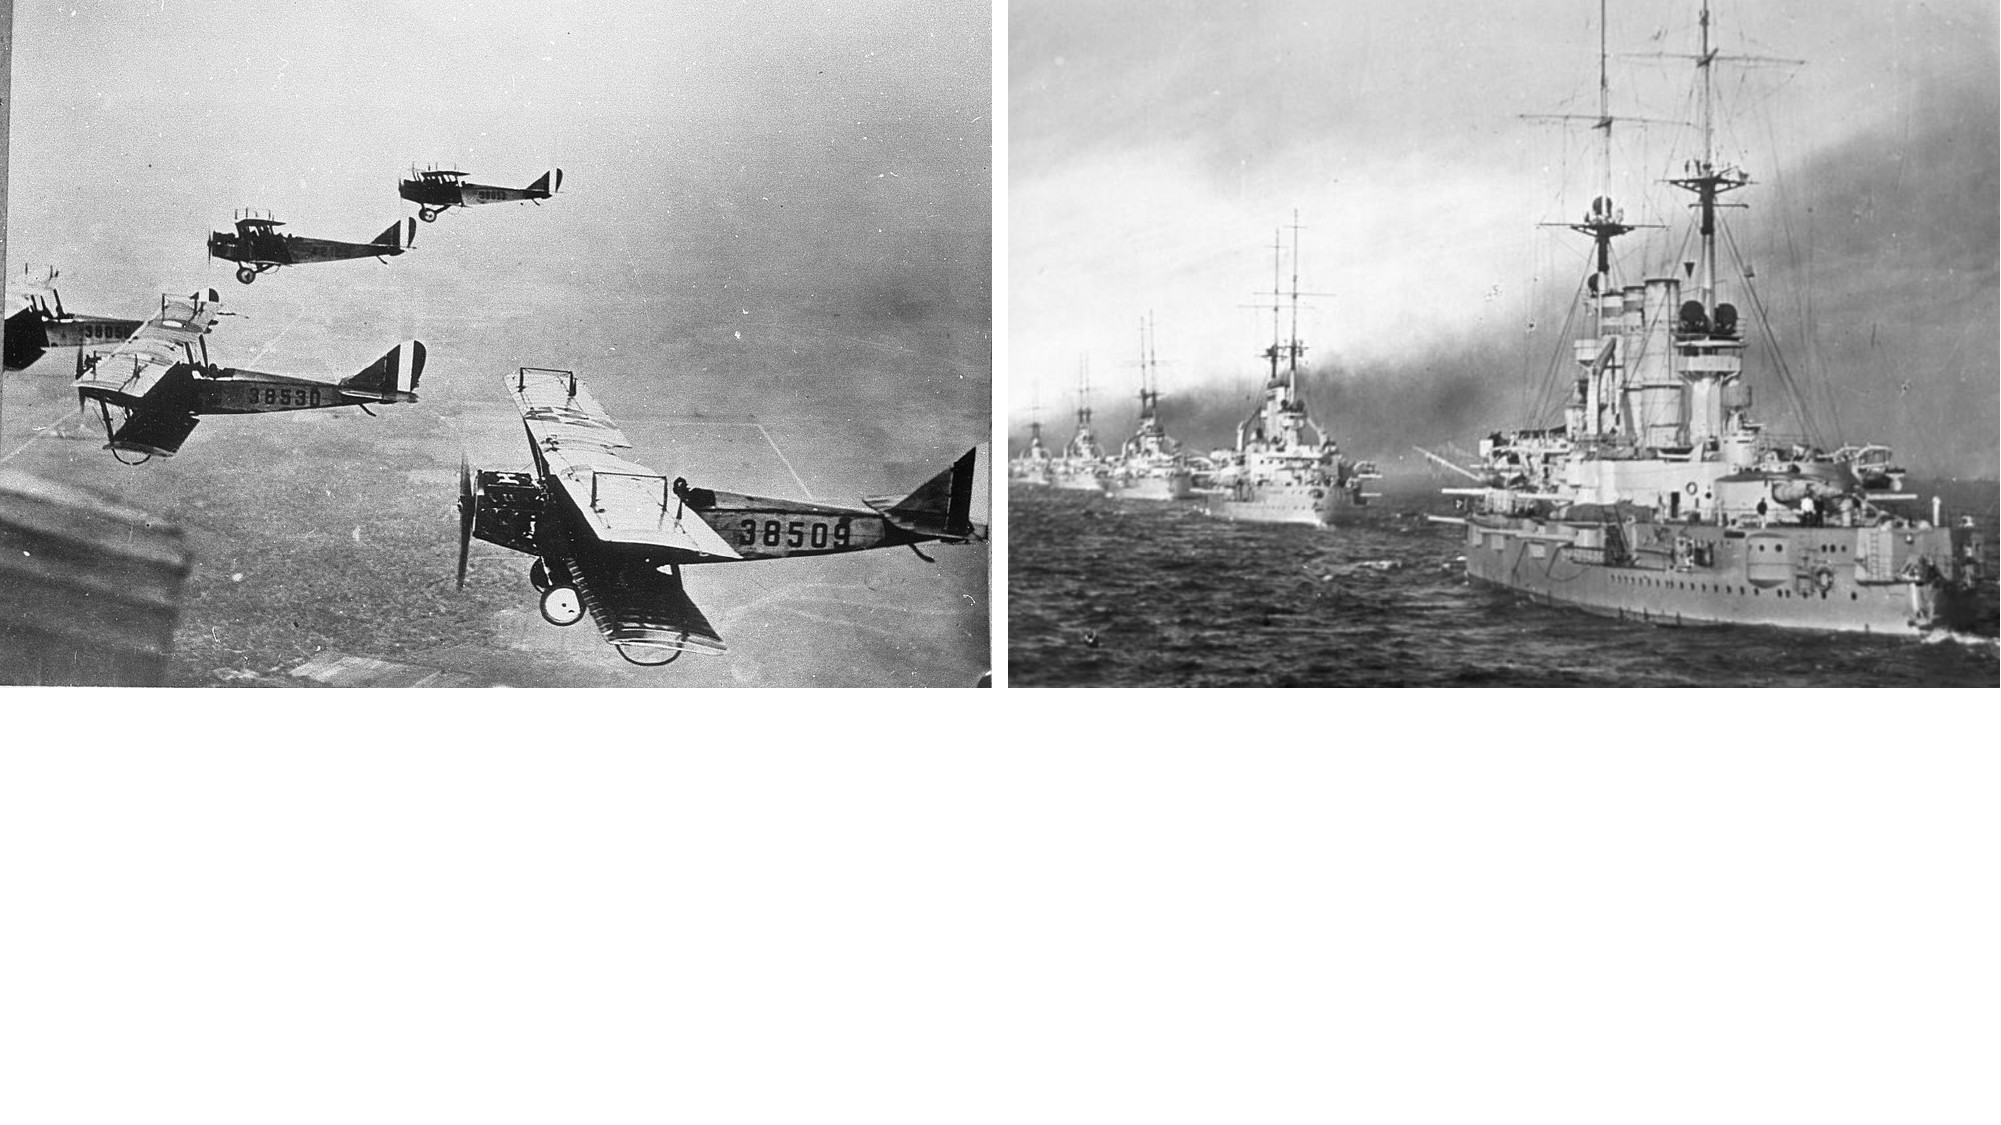

# WWI at Sea and in the Air